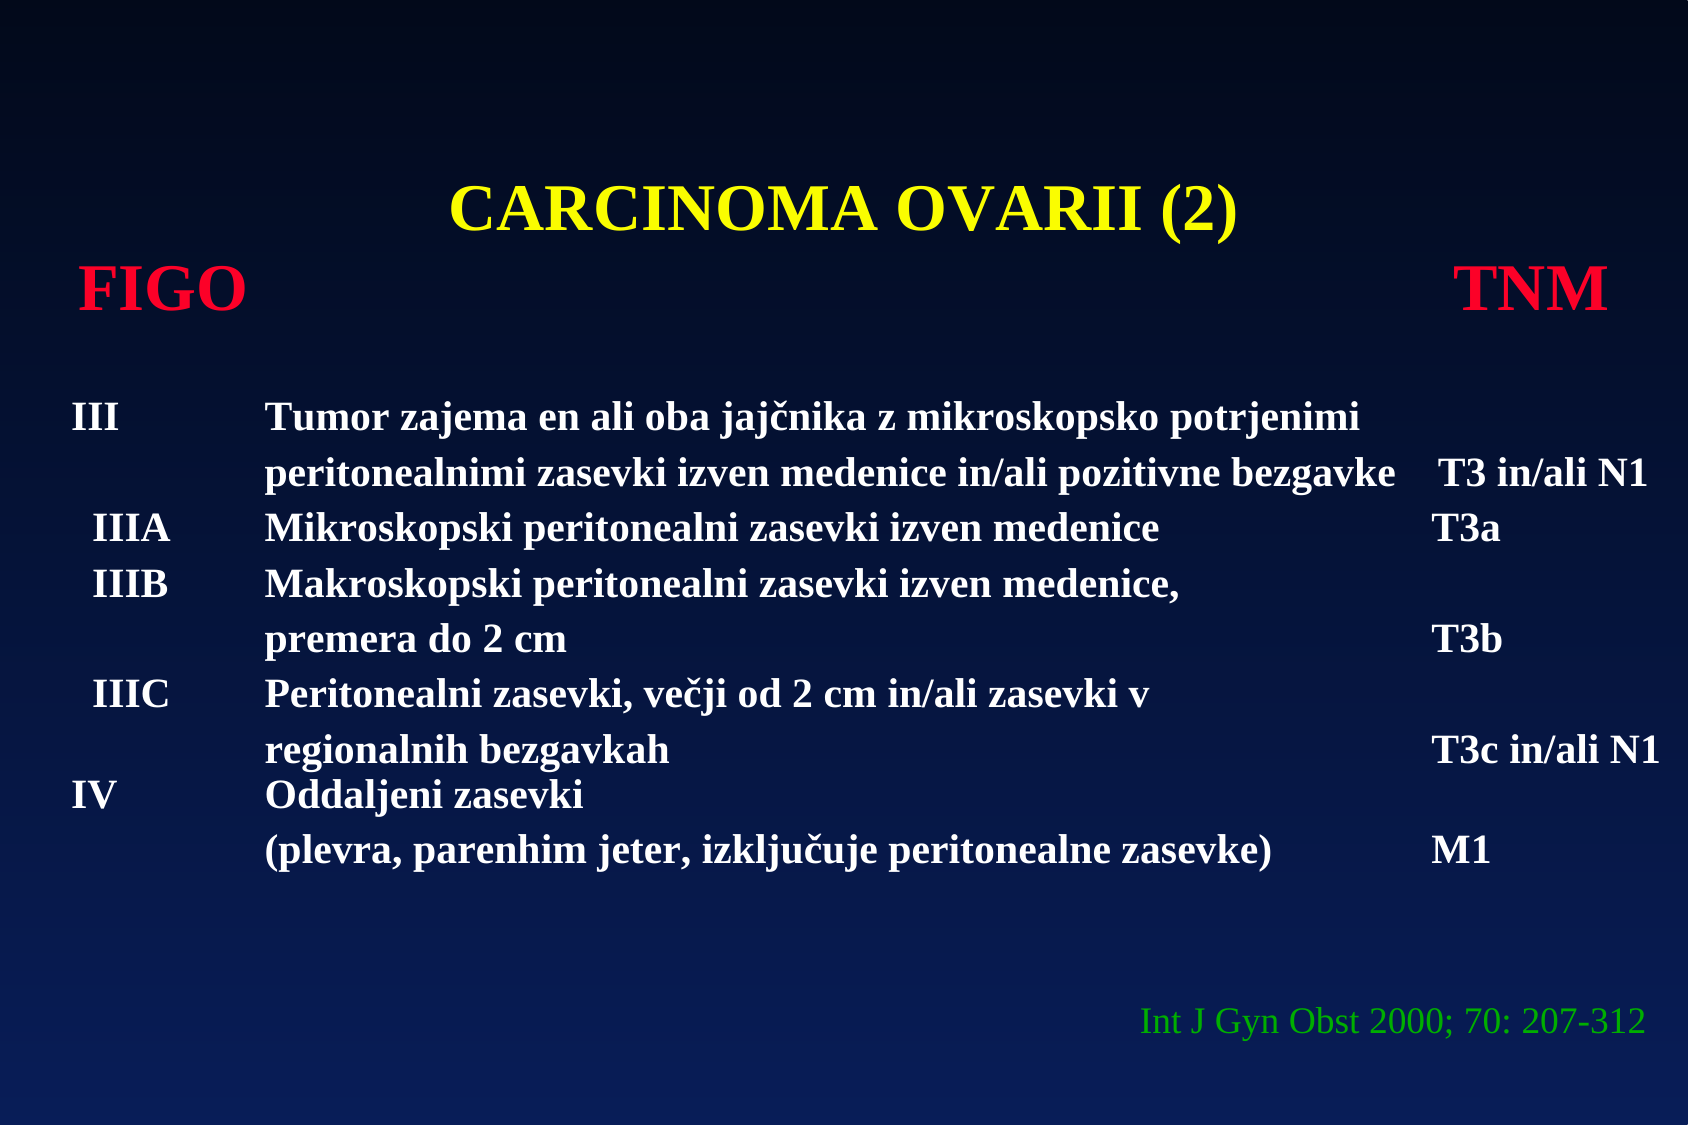

# CARCINOMA OVARII (2) FIGO										TNM
	III		Tumor zajema en ali oba jajčnika z mikroskopsko potrjenimi
			peritonealnimi zasevki izven medenice in/ali pozitivne bezgavke T3 in/ali N1
	 IIIA	Mikroskopski peritonealni zasevki izven medenice 		 T3a
	 IIIB	Makroskopski peritonealni zasevki izven medenice,
			premera do 2 cm							 T3b
	 IIIC	Peritonealni zasevki, večji od 2 cm in/ali zasevki v
			regionalnih bezgavkah						 T3c in/ali N1 IV		Oddaljeni zasevki
			(plevra, parenhim jeter, izključuje peritonealne zasevke)	 M1
										Int J Gyn Obst 2000; 70: 207-312